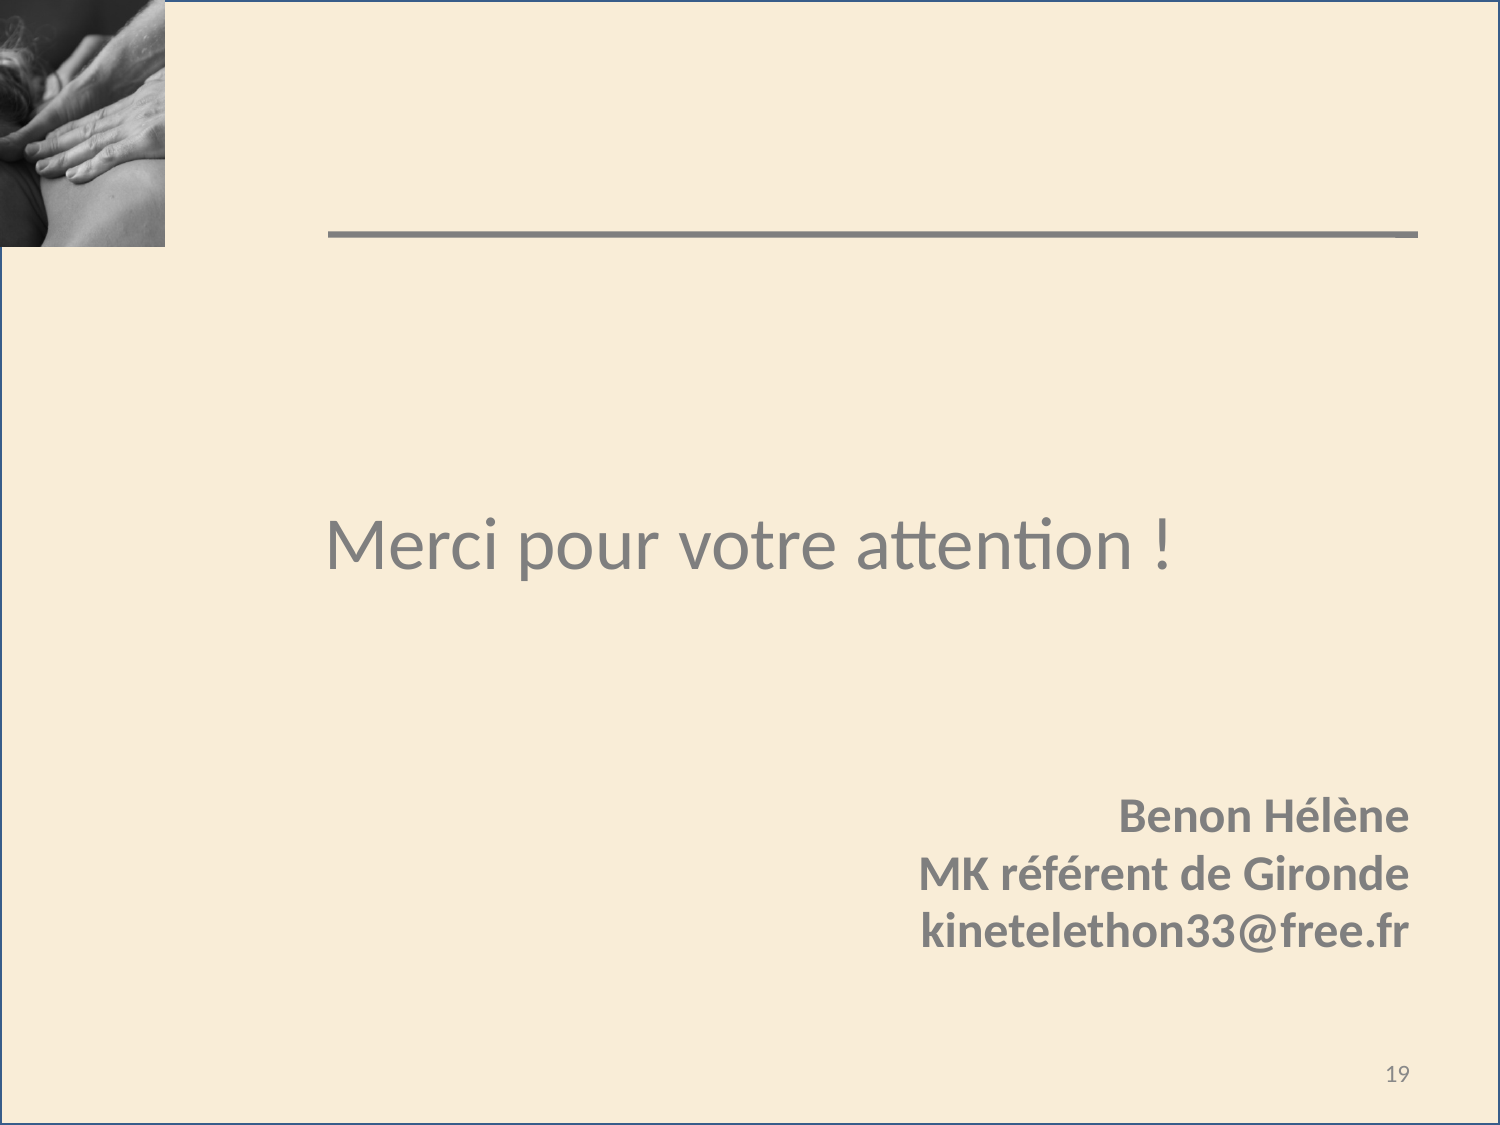

# Merci pour votre attention !
Benon Hélène
MK référent de Gironde
kinetelethon33@free.fr